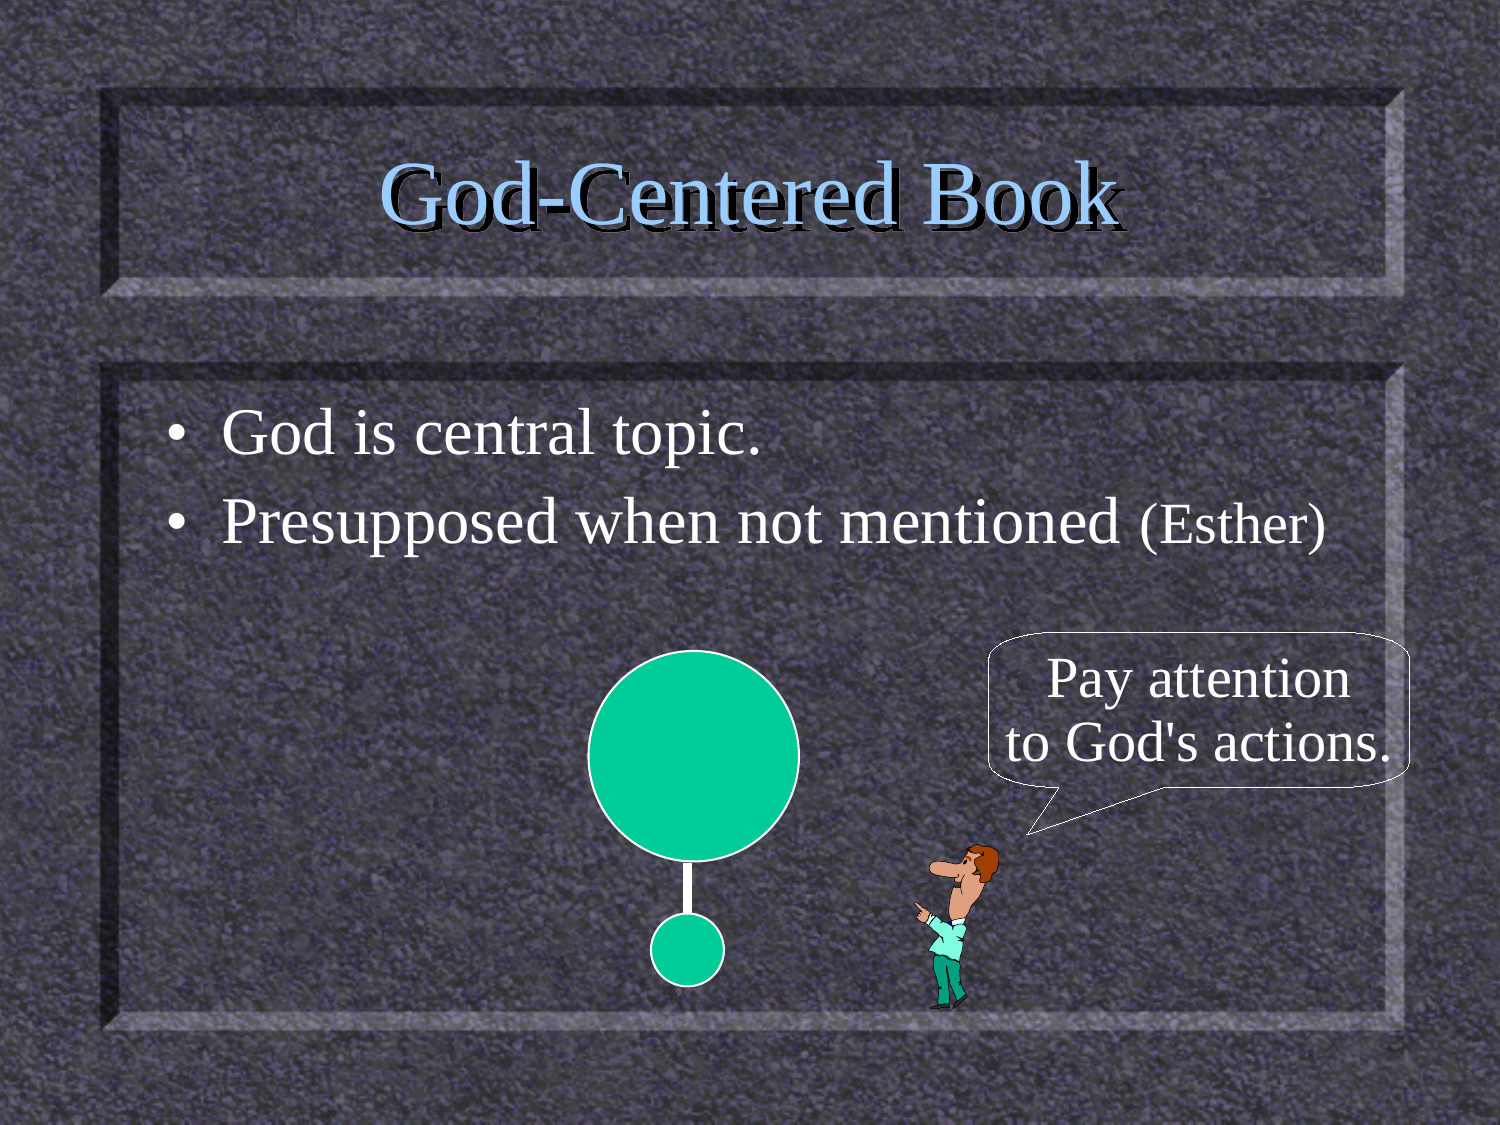

# God-Centered Book
God is central topic.
Presupposed when not mentioned (Esther)
Pay attention
to God's actions.